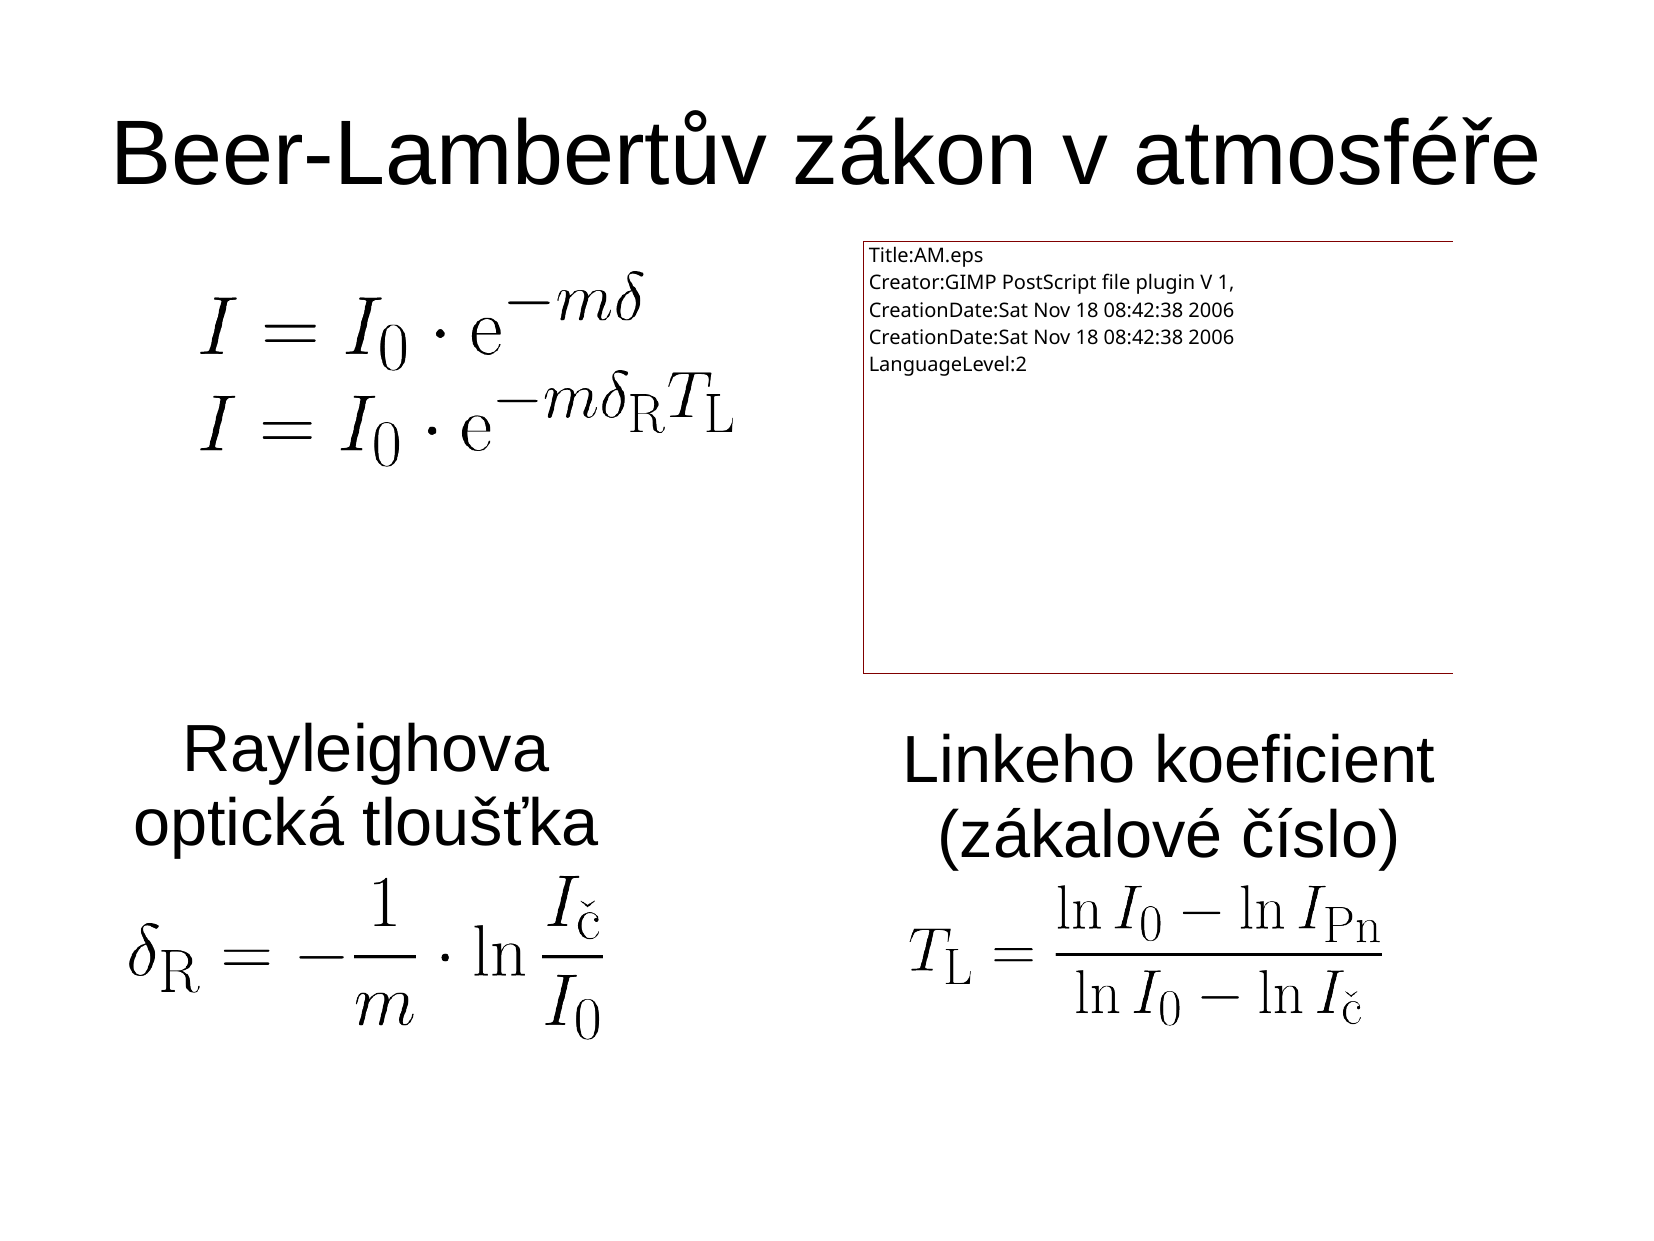

# Beer-Lambertův zákon v atmosféře
Rayleighova
optická tloušťka
Linkeho koeficient
(zákalové číslo)